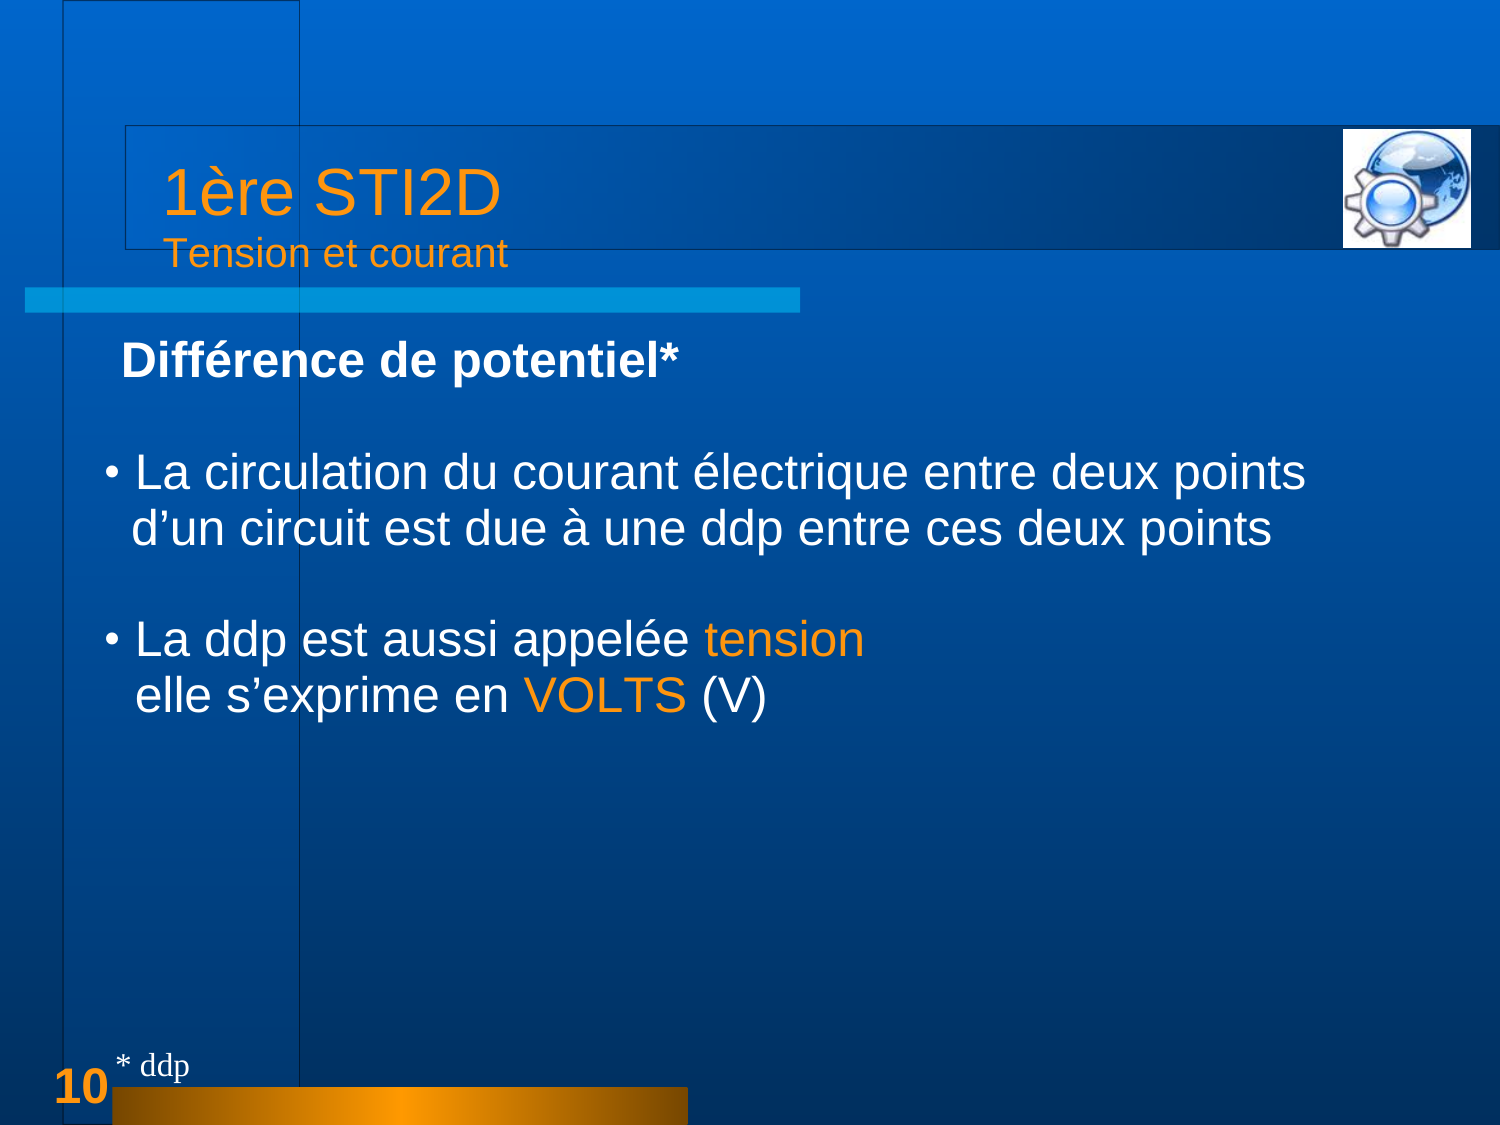

Différence de potentiel*
 La circulation du courant électrique entre deux points d’un circuit est due à une ddp entre ces deux points
 La ddp est aussi appelée tension
 elle s’exprime en VOLTS (V)
* ddp